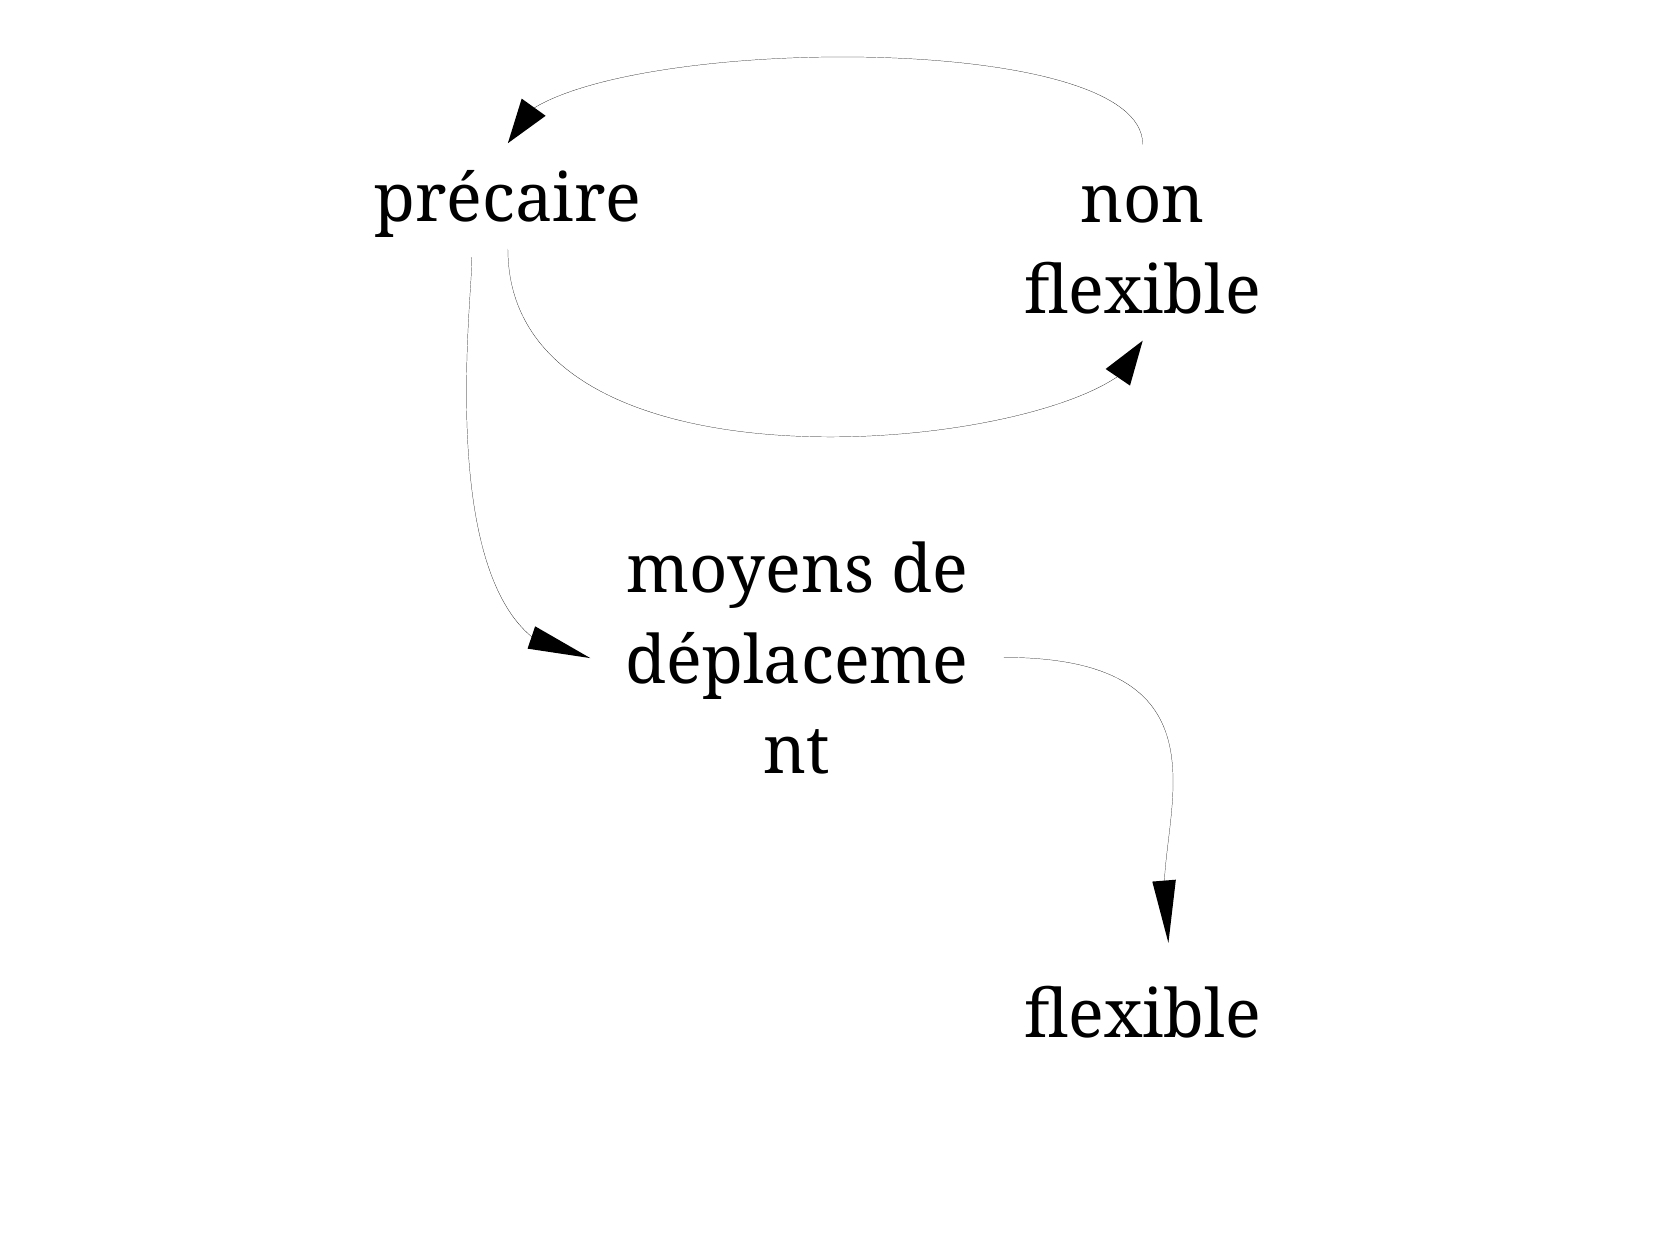

précaire
non flexible
moyens de déplacement
flexible